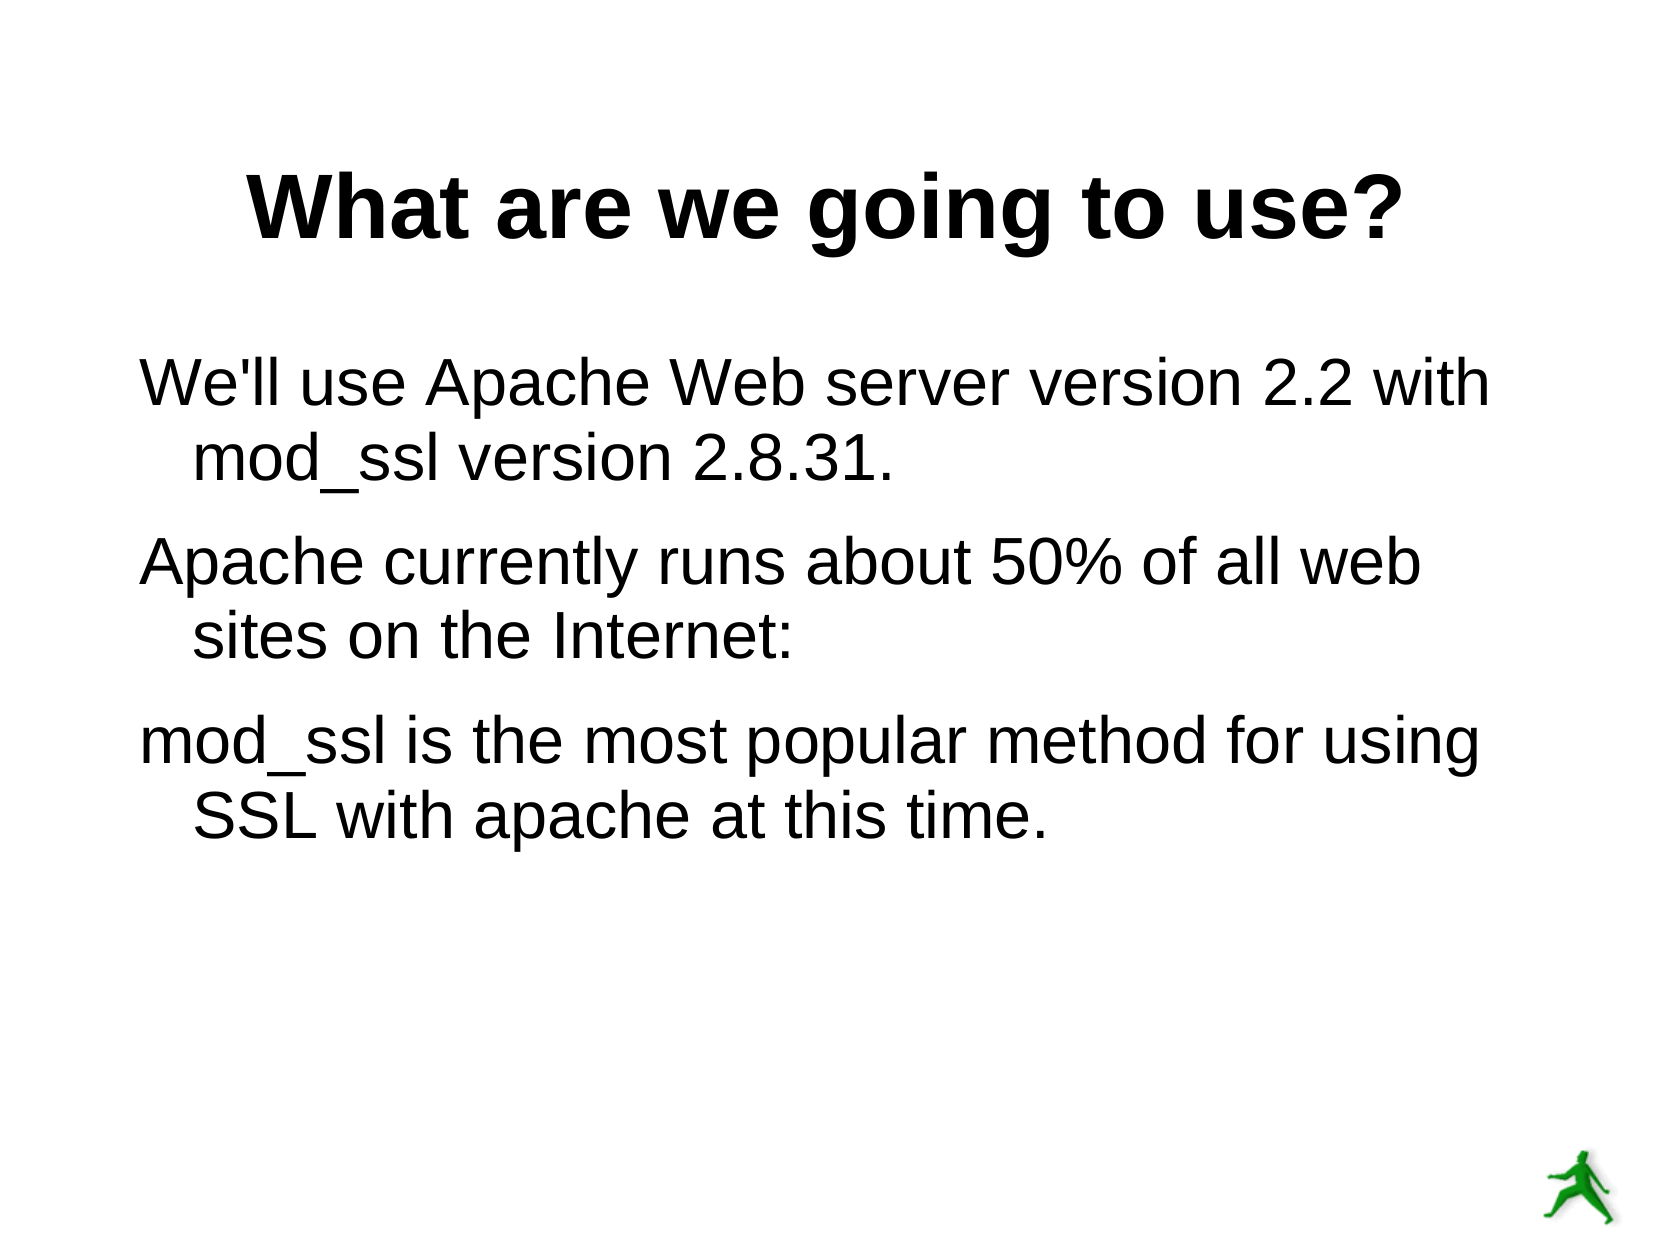

# What are we going to use?
We'll use Apache Web server version 2.2 with mod_ssl version 2.8.31.
Apache currently runs about 50% of all web sites on the Internet:
mod_ssl is the most popular method for using SSL with apache at this time.